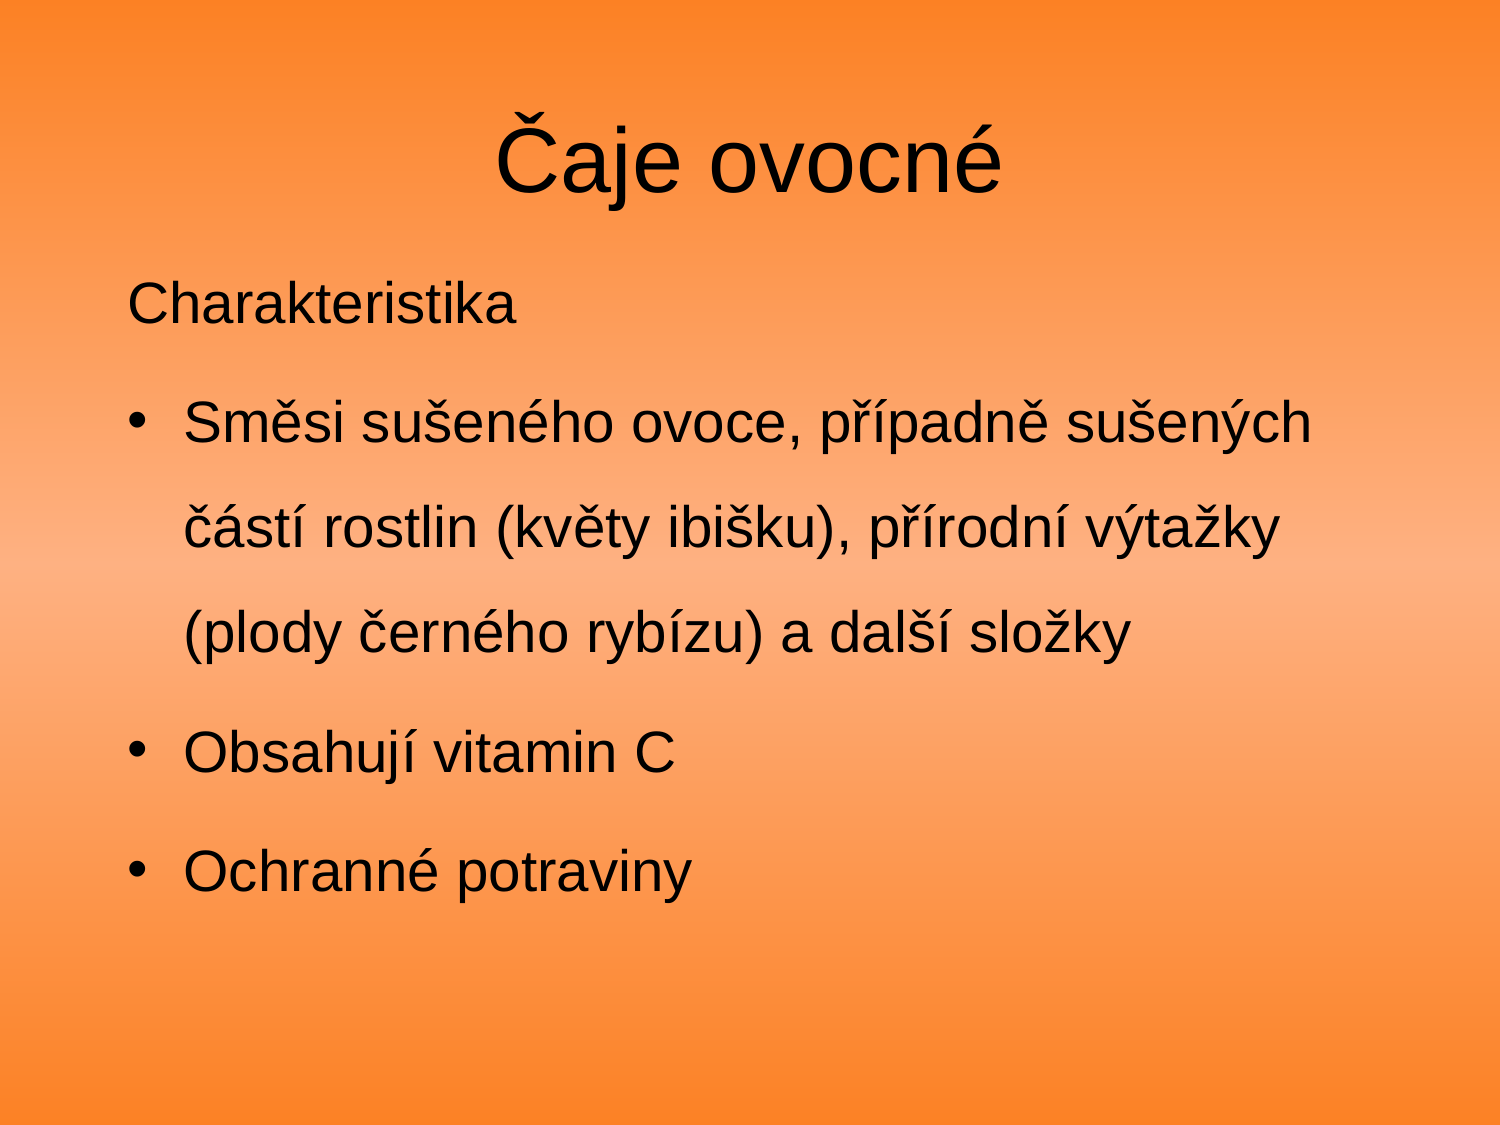

# Čaje ovocné
Charakteristika
Směsi sušeného ovoce, případně sušených částí rostlin (květy ibišku), přírodní výtažky (plody černého rybízu) a další složky
Obsahují vitamin C
Ochranné potraviny